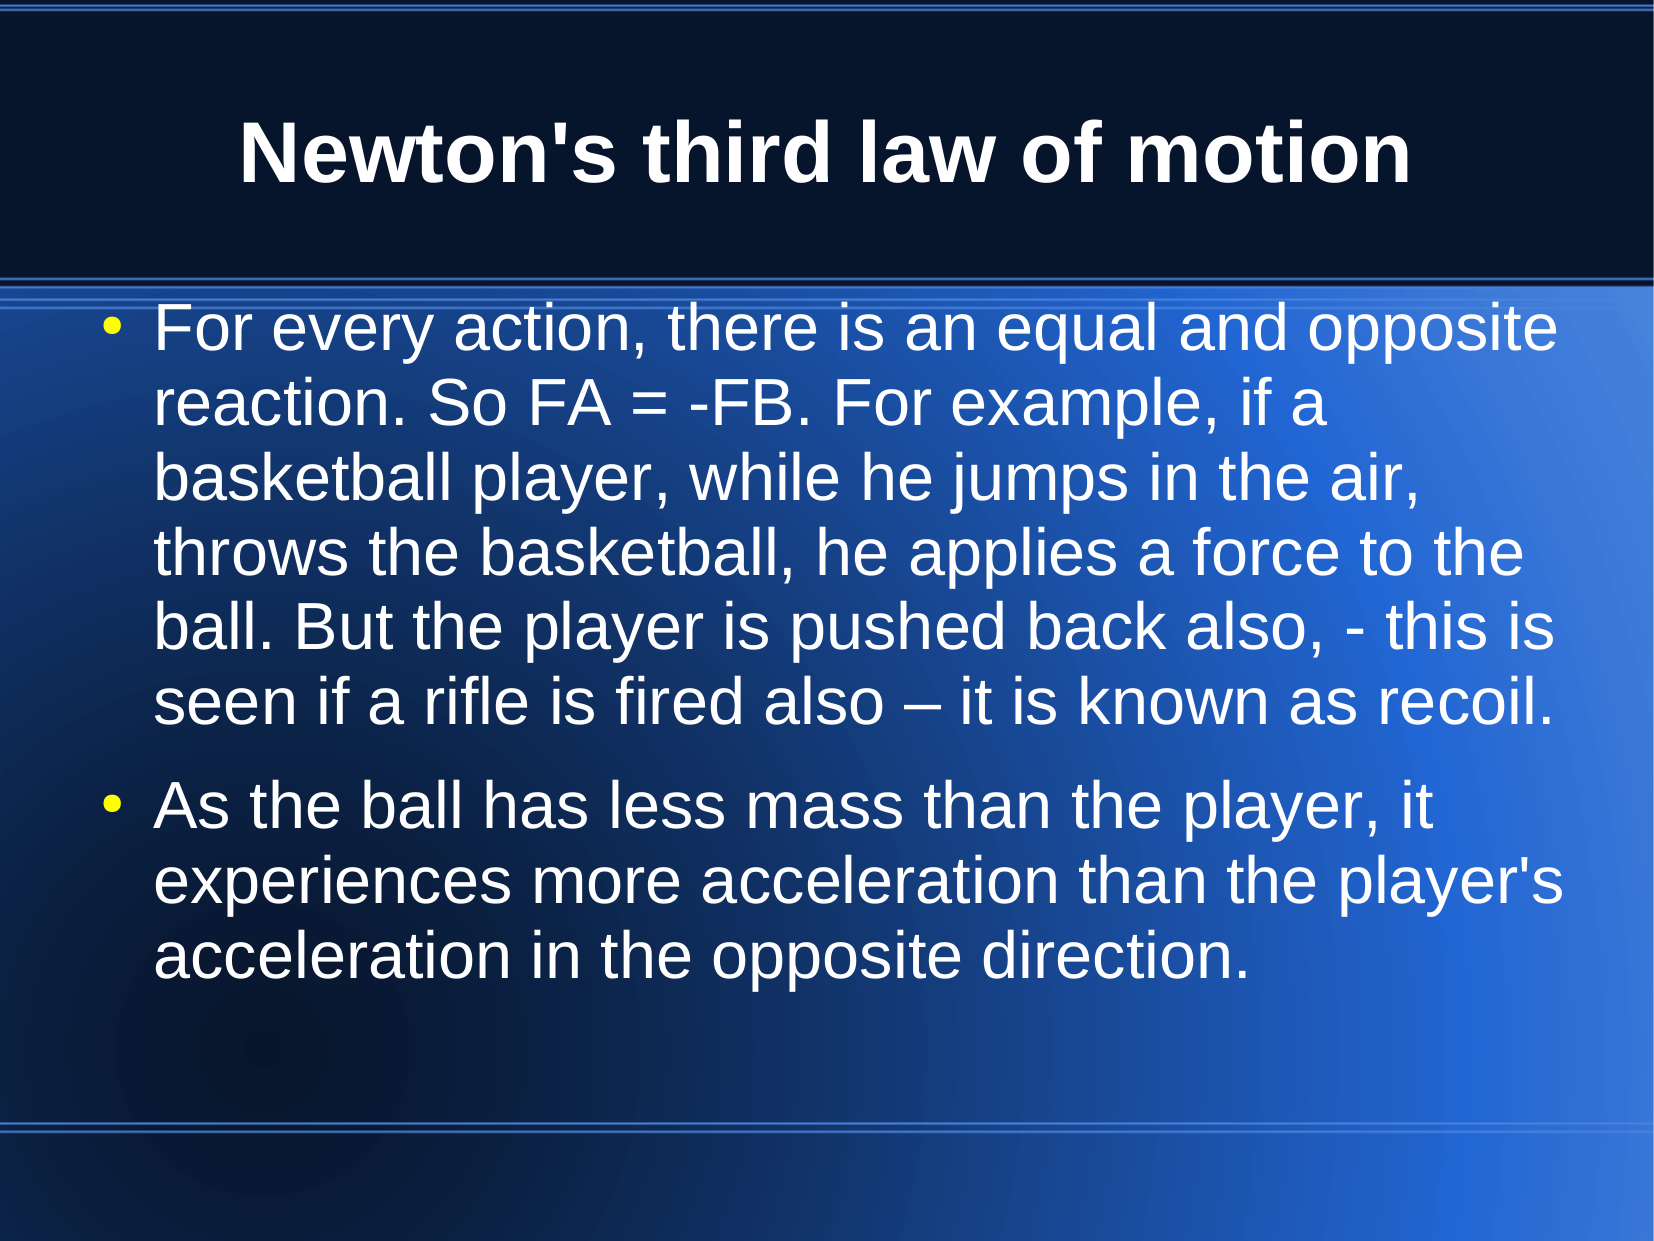

# Newton's third law of motion
For every action, there is an equal and opposite reaction. So FA = -FB. For example, if a basketball player, while he jumps in the air, throws the basketball, he applies a force to the ball. But the player is pushed back also, - this is seen if a rifle is fired also – it is known as recoil.
As the ball has less mass than the player, it experiences more acceleration than the player's acceleration in the opposite direction.